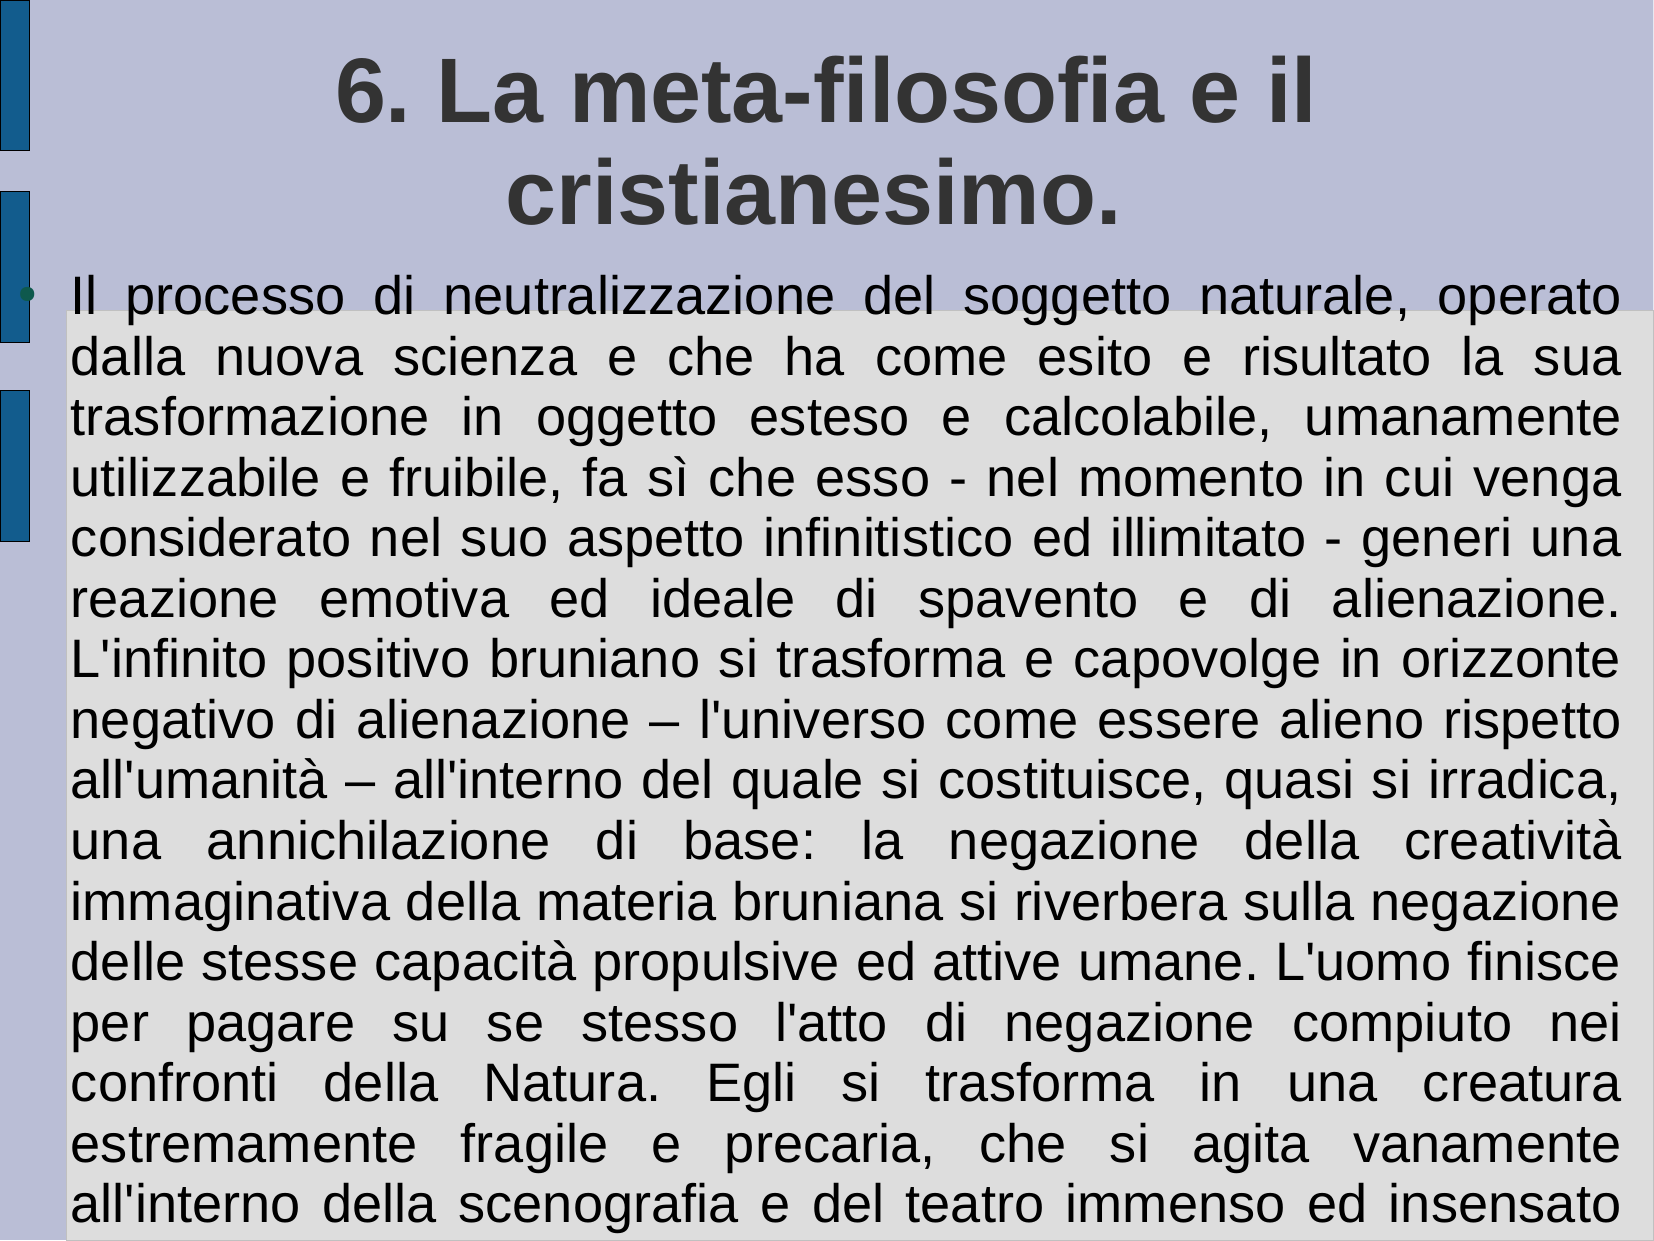

# 6. La meta-filosofia e il cristianesimo.
Il processo di neutralizzazione del soggetto naturale, operato dalla nuova scienza e che ha come esito e risultato la sua trasformazione in oggetto esteso e calcolabile, umanamente utilizzabile e fruibile, fa sì che esso - nel momento in cui venga considerato nel suo aspetto infinitistico ed illimitato - generi una reazione emotiva ed ideale di spavento e di alienazione. L'infinito positivo bruniano si trasforma e capovolge in orizzonte negativo di alienazione – l'universo come essere alieno rispetto all'umanità – all'interno del quale si costituisce, quasi si irradica, una annichilazione di base: la negazione della creatività immaginativa della materia bruniana si riverbera sulla negazione delle stesse capacità propulsive ed attive umane. L'uomo finisce per pagare su se stesso l'atto di negazione compiuto nei confronti della Natura. Egli si trasforma in una creatura estremamente fragile e precaria, che si agita vanamente all'interno della scenografia e del teatro immenso ed insensato del mondo.